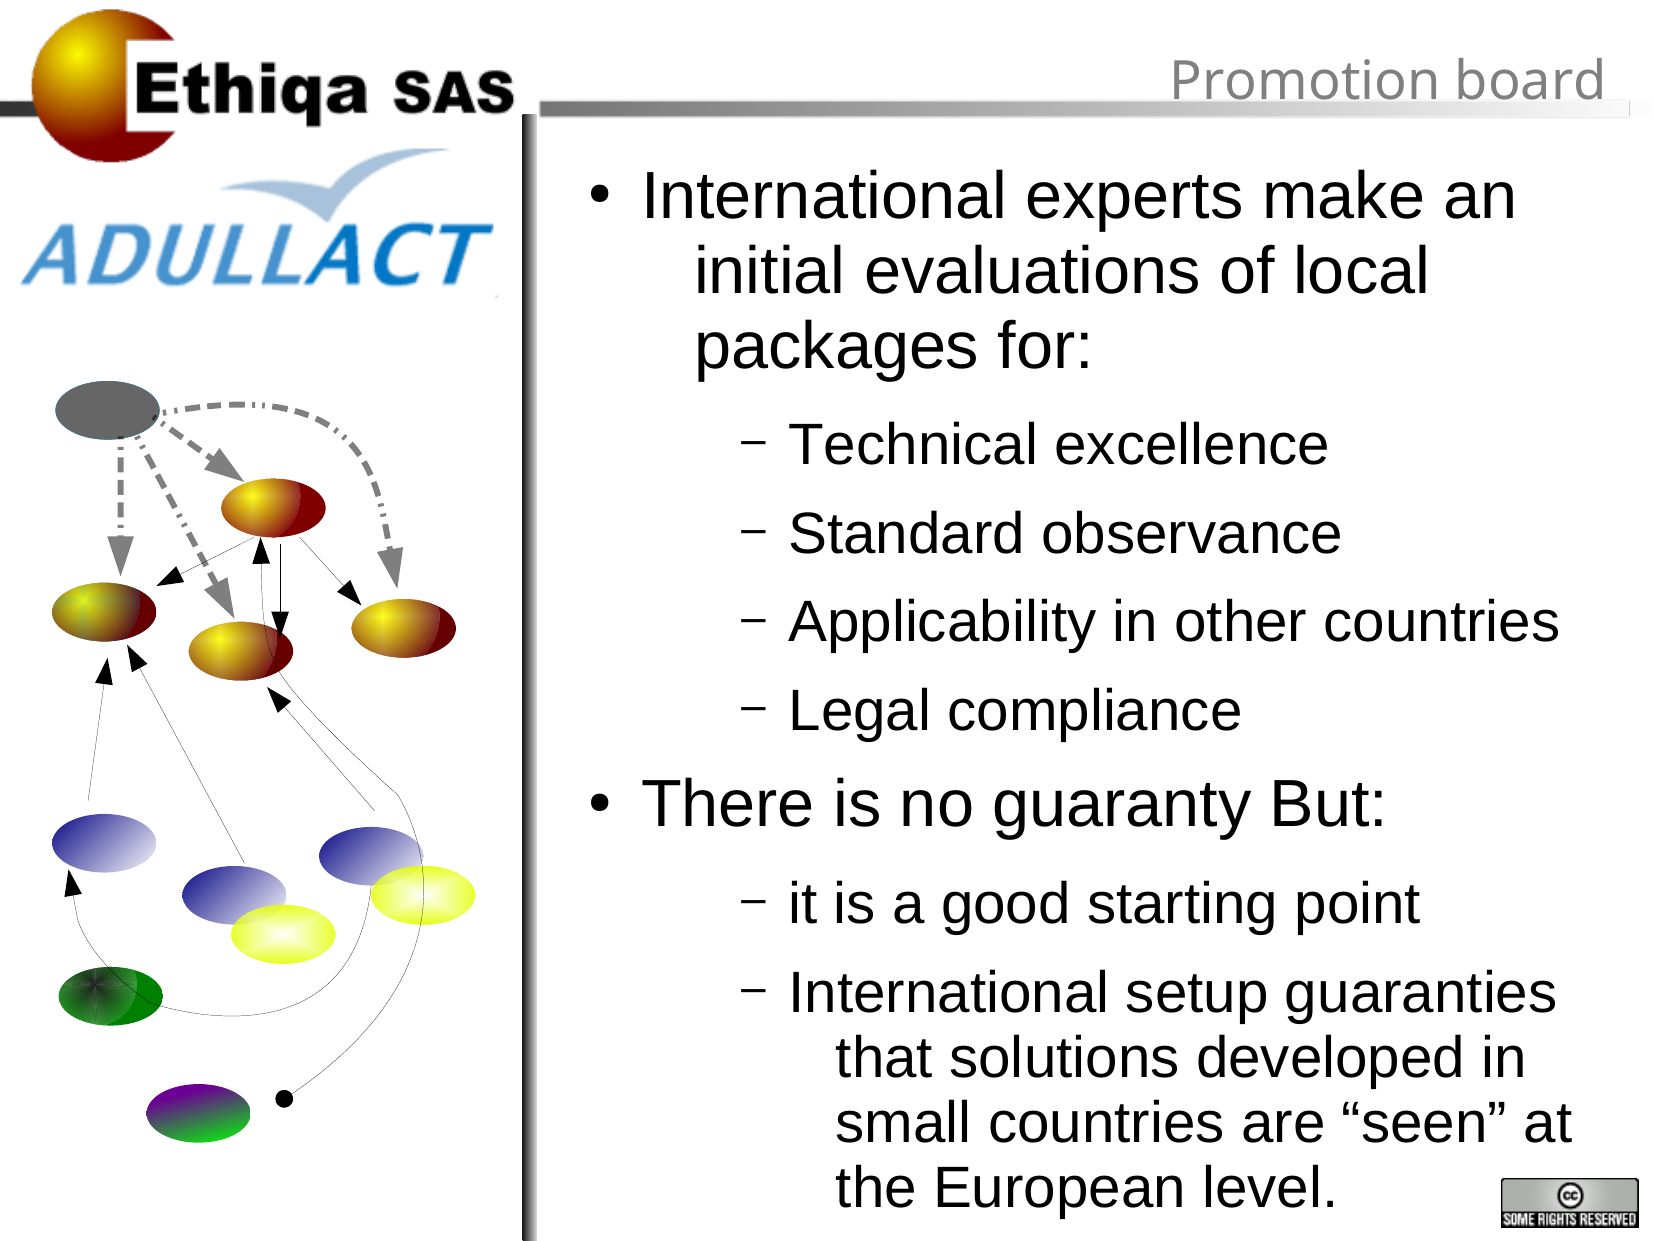

# Promotion board
International experts make an initial evaluations of local packages for:
Technical excellence
Standard observance
Applicability in other countries
Legal compliance
There is no guaranty But:
it is a good starting point
International setup guaranties that solutions developed in small countries are “seen” at the European level.